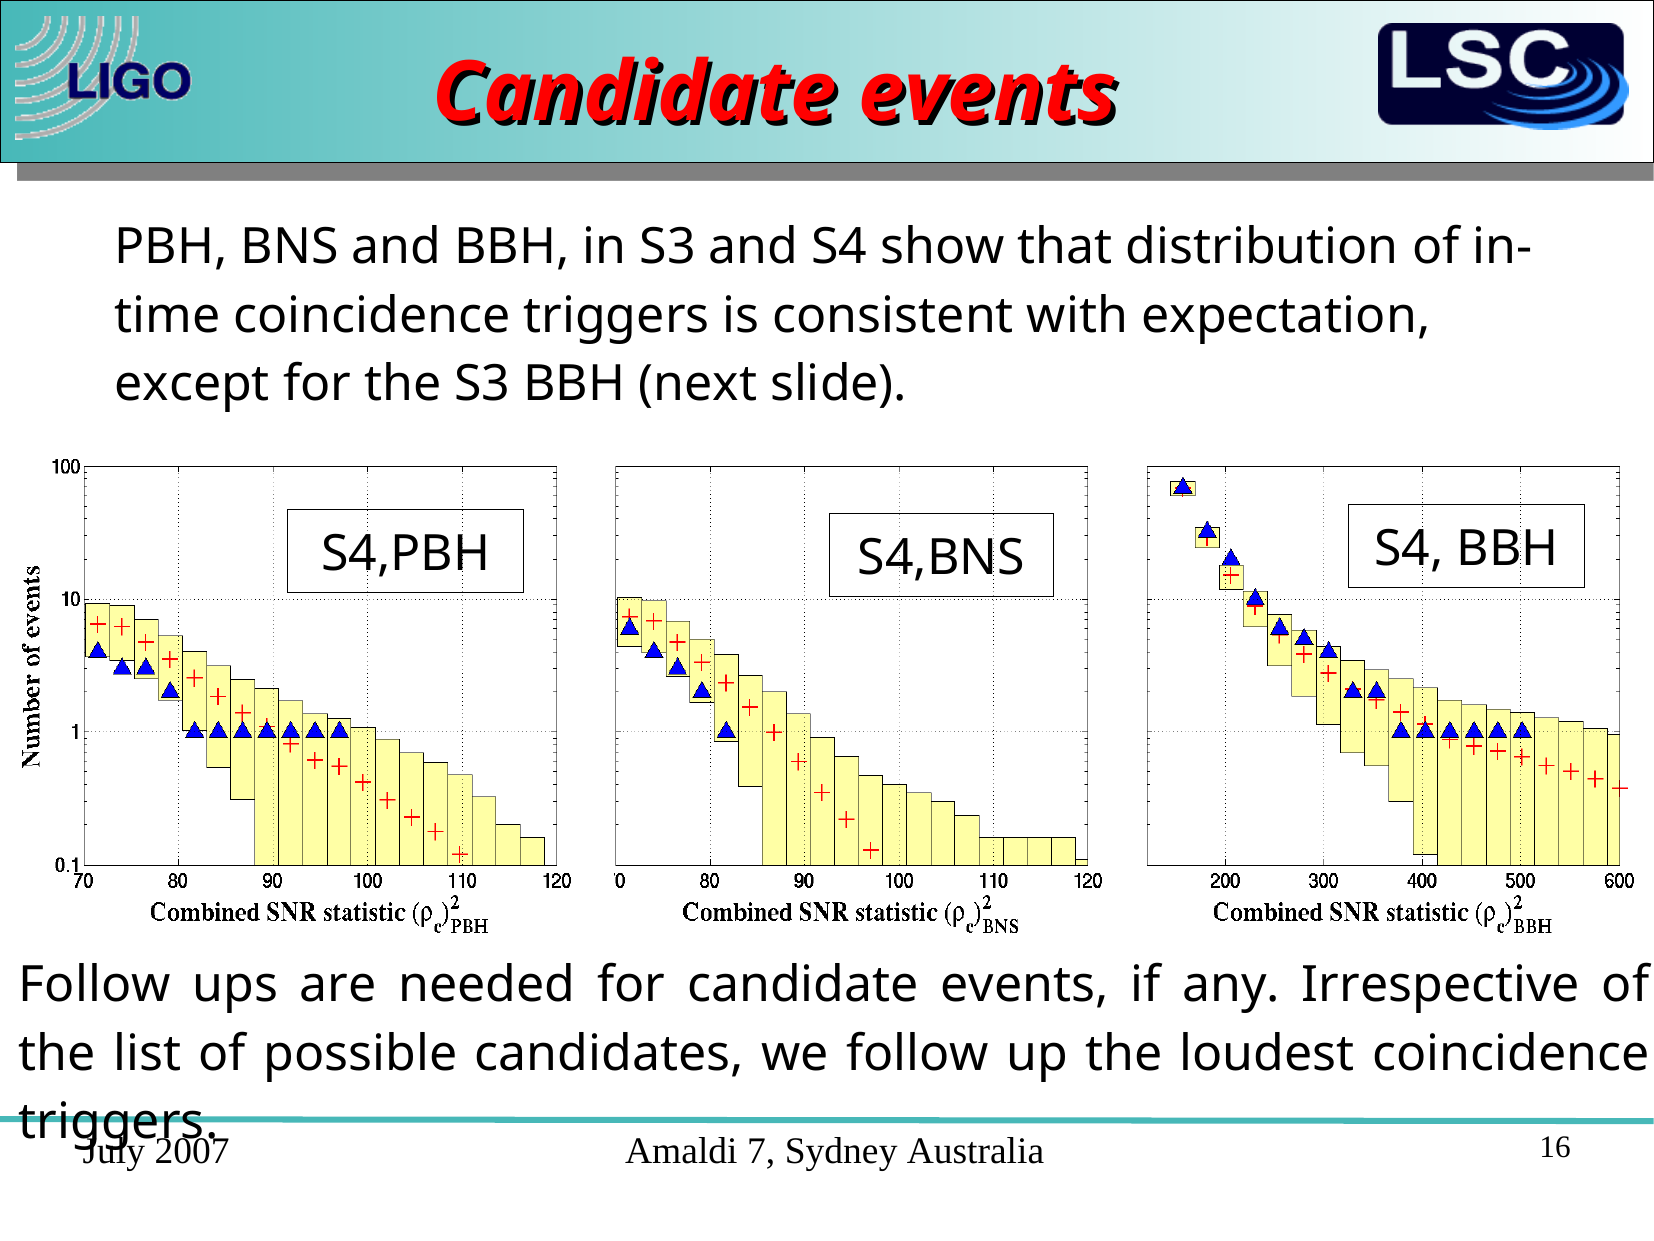

Candidate events
PBH, BNS and BBH, in S3 and S4 show that distribution of in-time coincidence triggers is consistent with expectation, except for the S3 BBH (next slide).
S4, BBH
S4,PBH
S4,BNS
Follow ups are needed for candidate events, if any. Irrespective of the list of possible candidates, we follow up the loudest coincidence triggers.
16